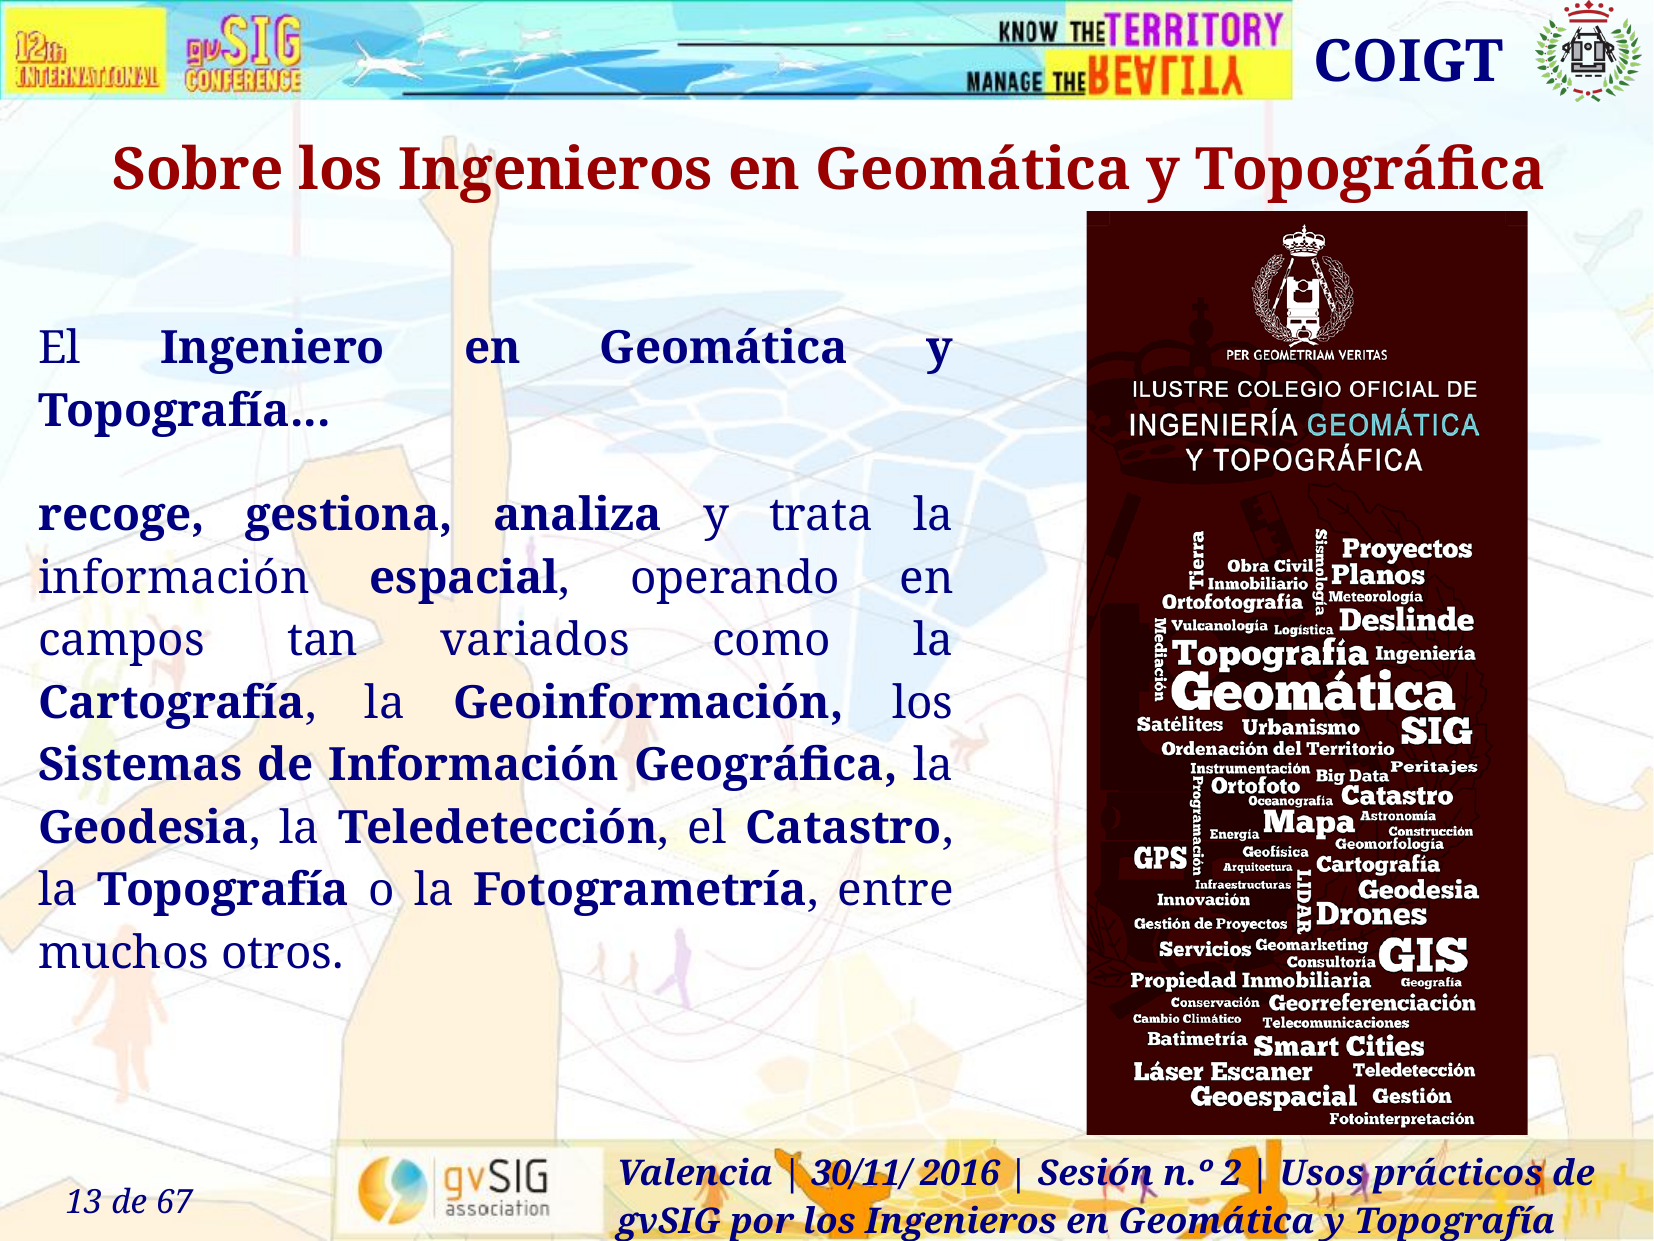

COIGT
Valencia | 30/11/ 2016 | Sesión n.º 2 | Usos prácticos de gvSIG por los Ingenieros en Geomática y Topografía
 de 67
Sobre los Ingenieros en Geomática y Topográfica
El Ingeniero en Geomática y Topografía...
recoge, gestiona, analiza y trata la información espacial, operando en campos tan variados como la Cartografía, la Geoinformación, los Sistemas de Información Geográfica, la Geodesia, la Teledetección, el Catastro, la Topografía o la Fotogrametría, entre muchos otros.